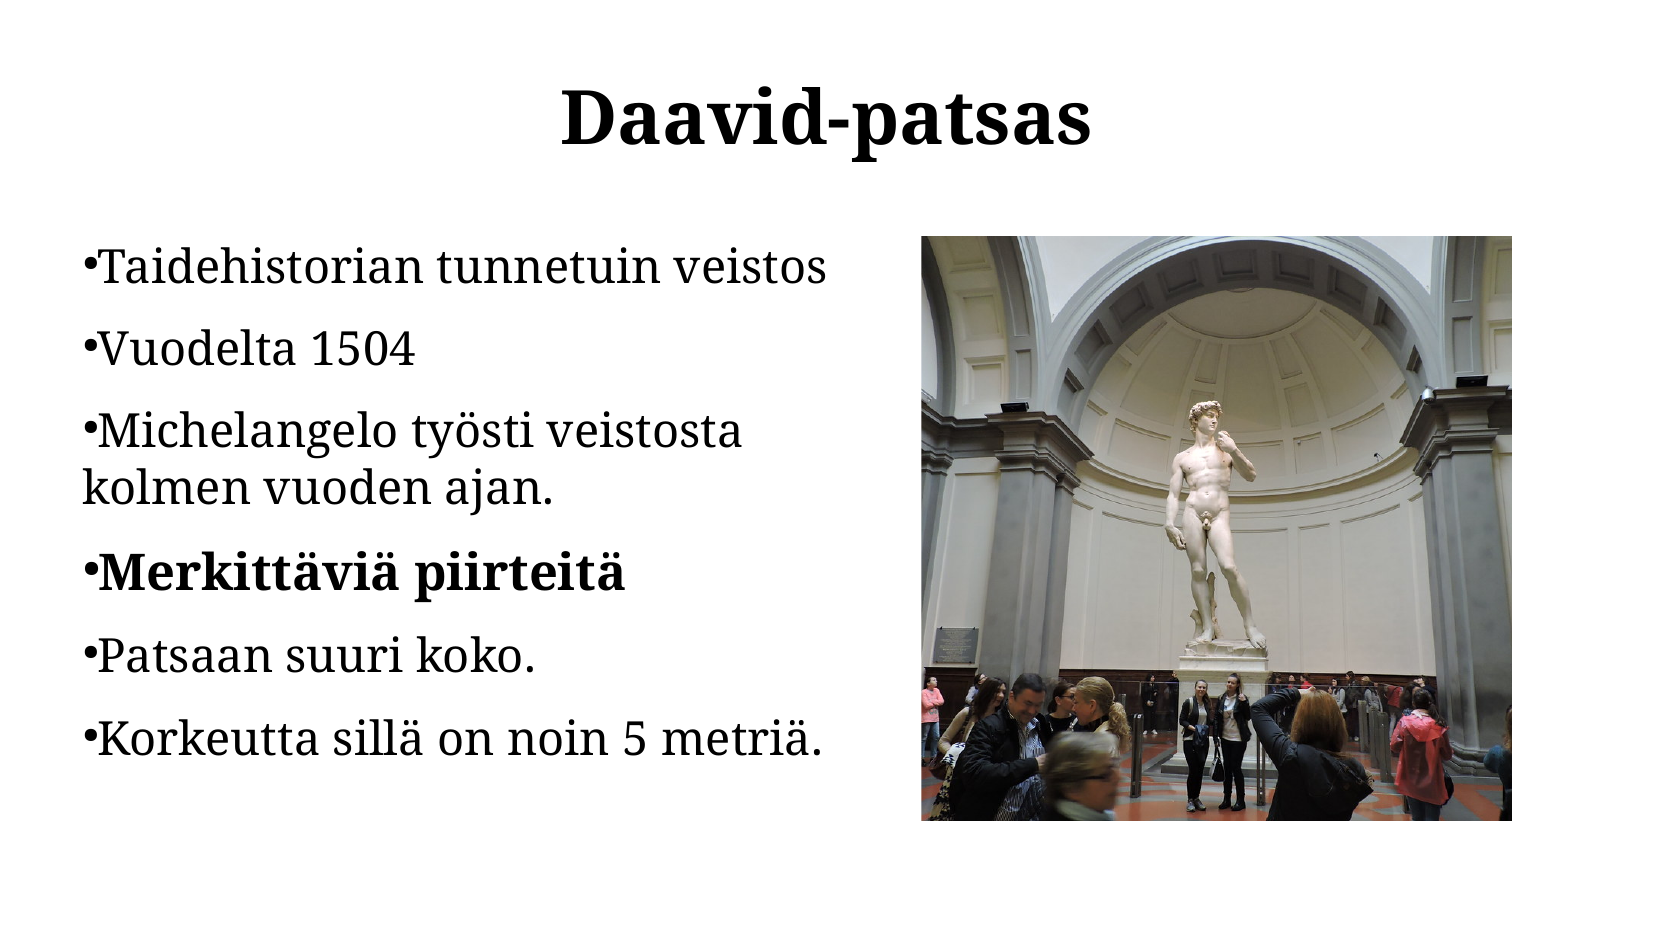

# Daavid-patsas
Taidehistorian tunnetuin veistos
Vuodelta 1504
Michelangelo työsti veistosta kolmen vuoden ajan.
Merkittäviä piirteitä
Patsaan suuri koko.
Korkeutta sillä on noin 5 metriä.